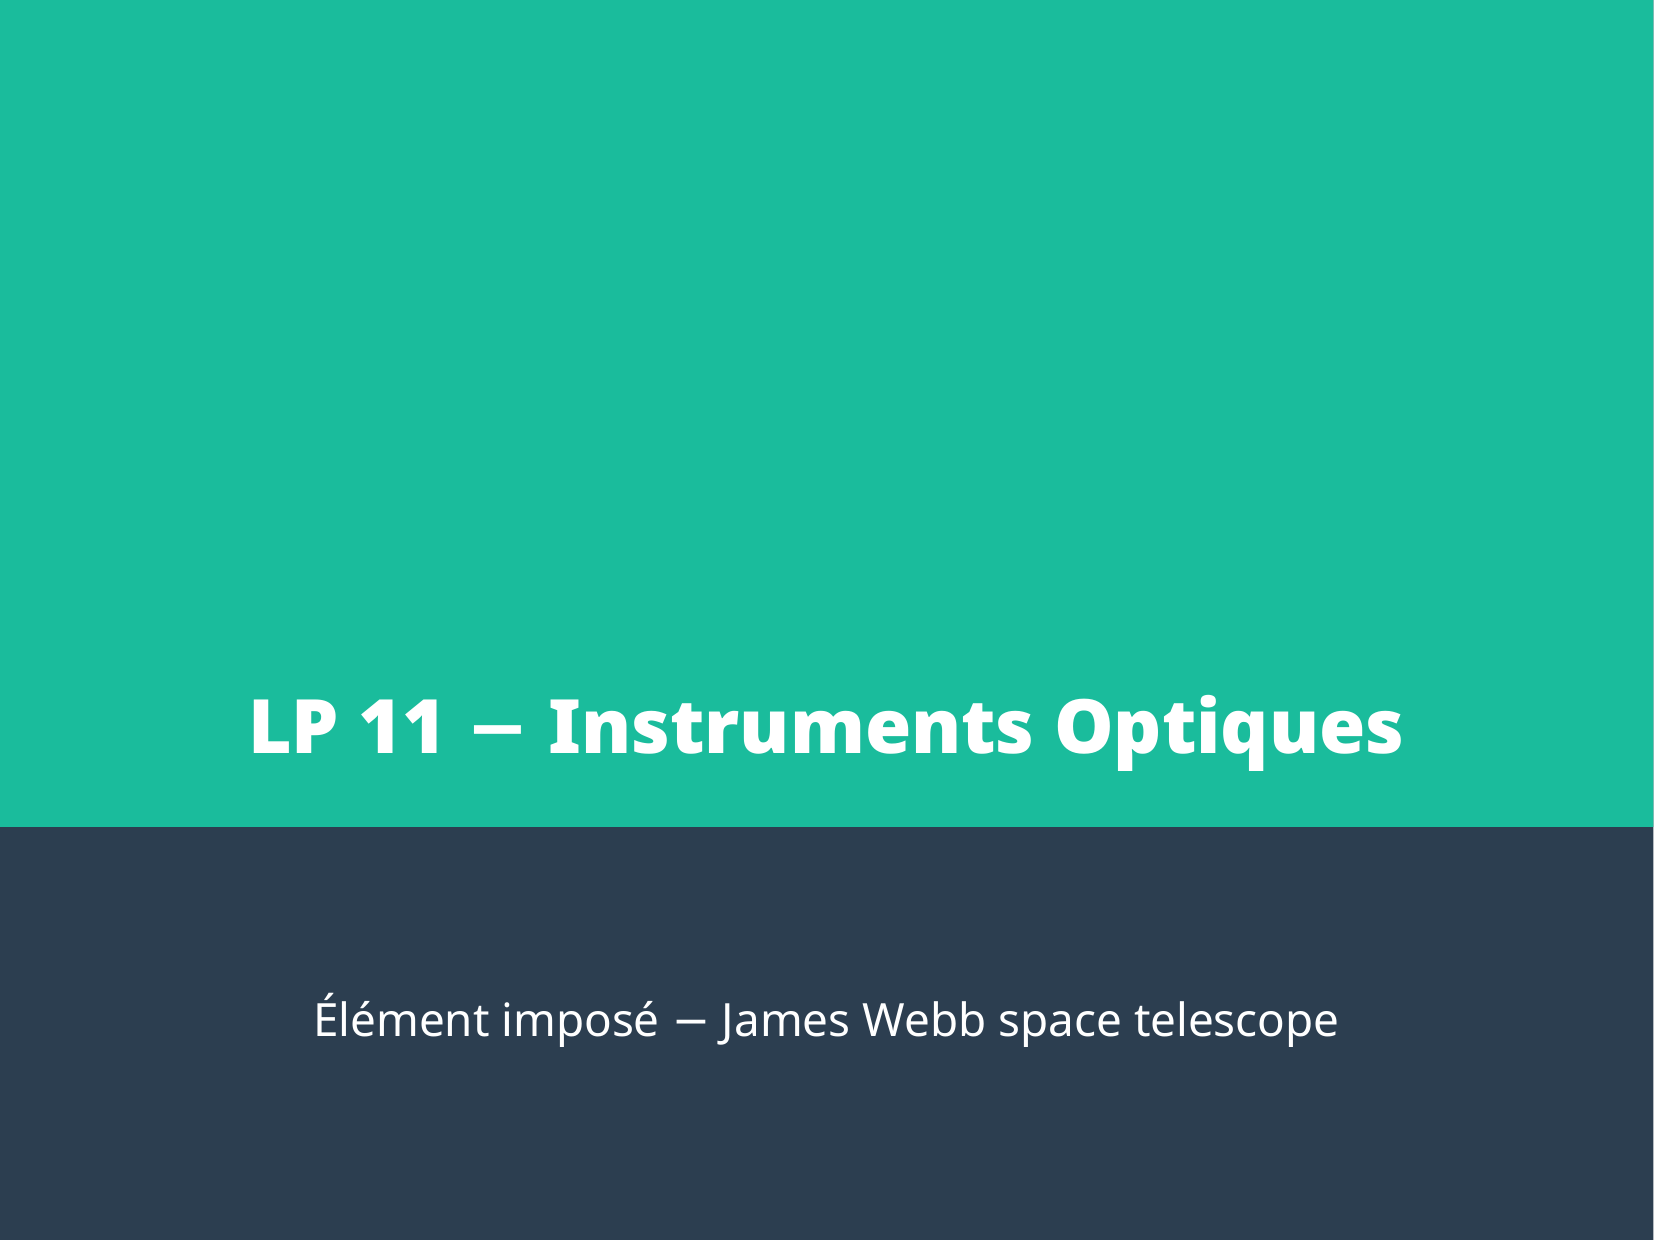

# LP 11 − Instruments Optiques
Élément imposé − James Webb space telescope